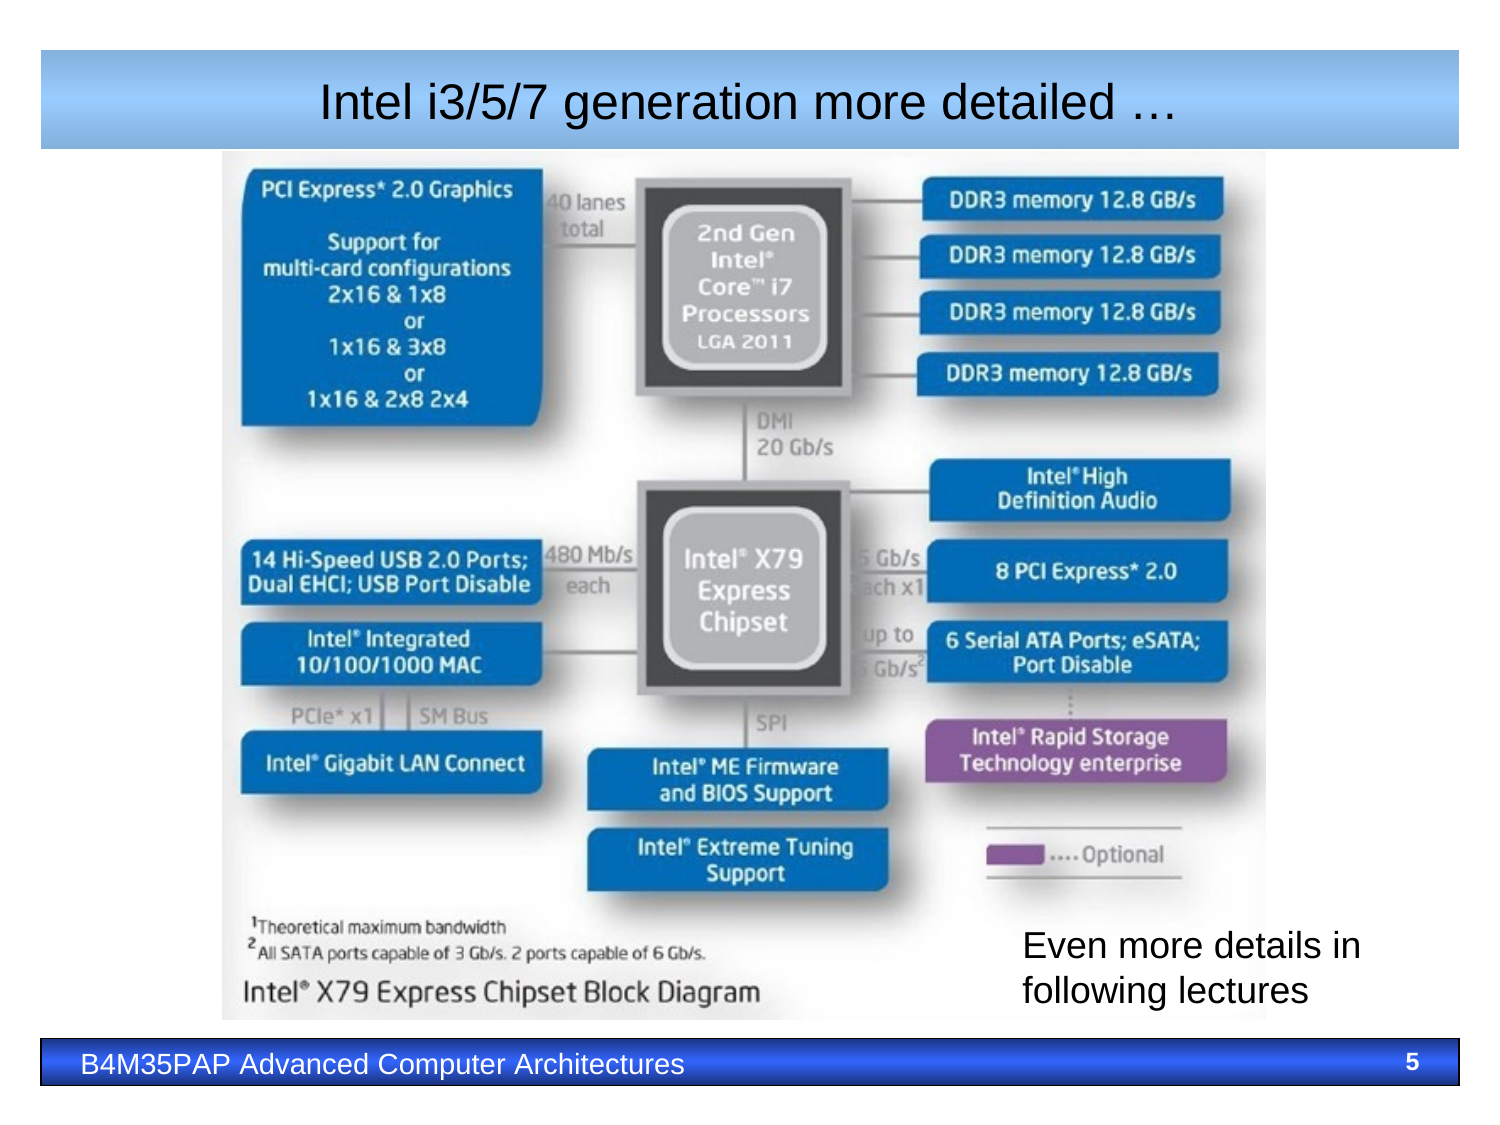

# Intel i3/5/7 generation more detailed …
Even more details in following lectures